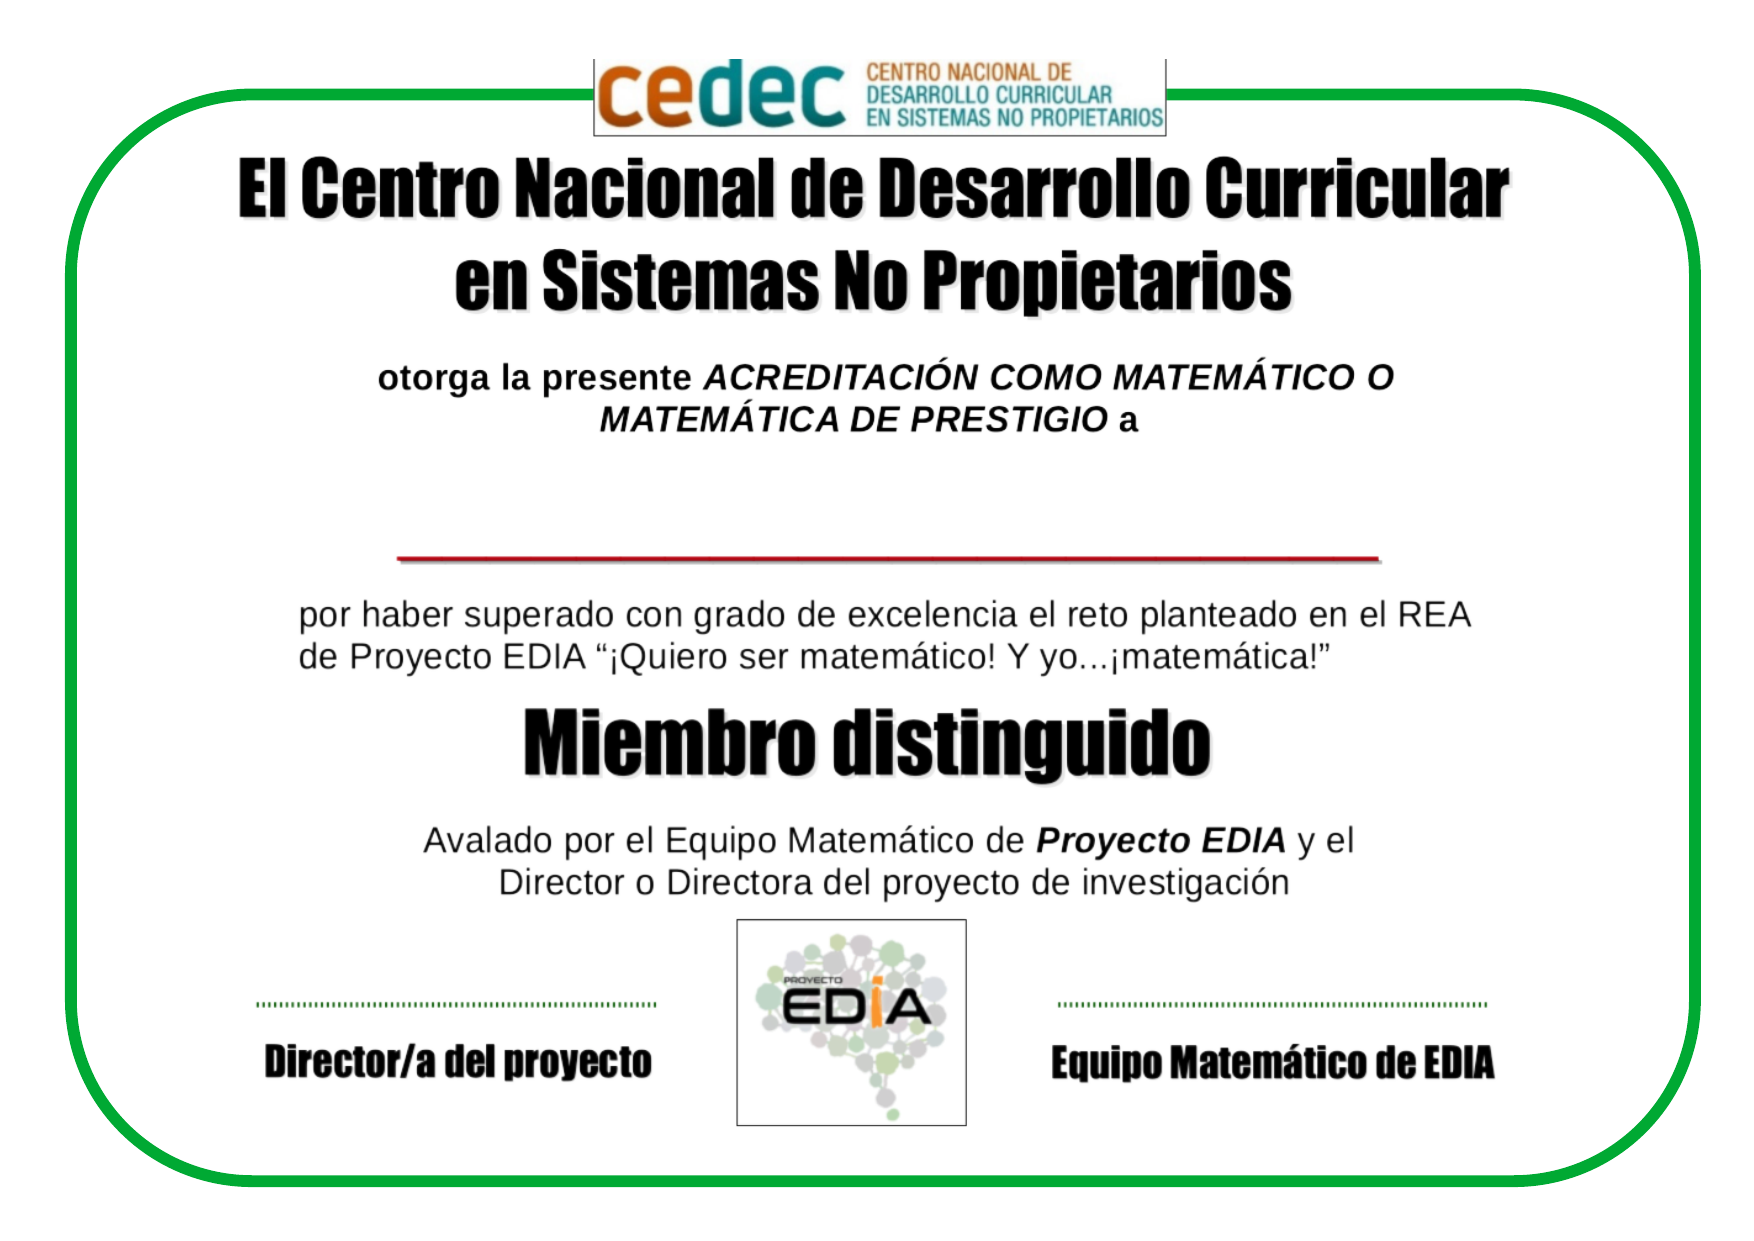

Director/a del proyecto
Equipo Matemático de EDIA